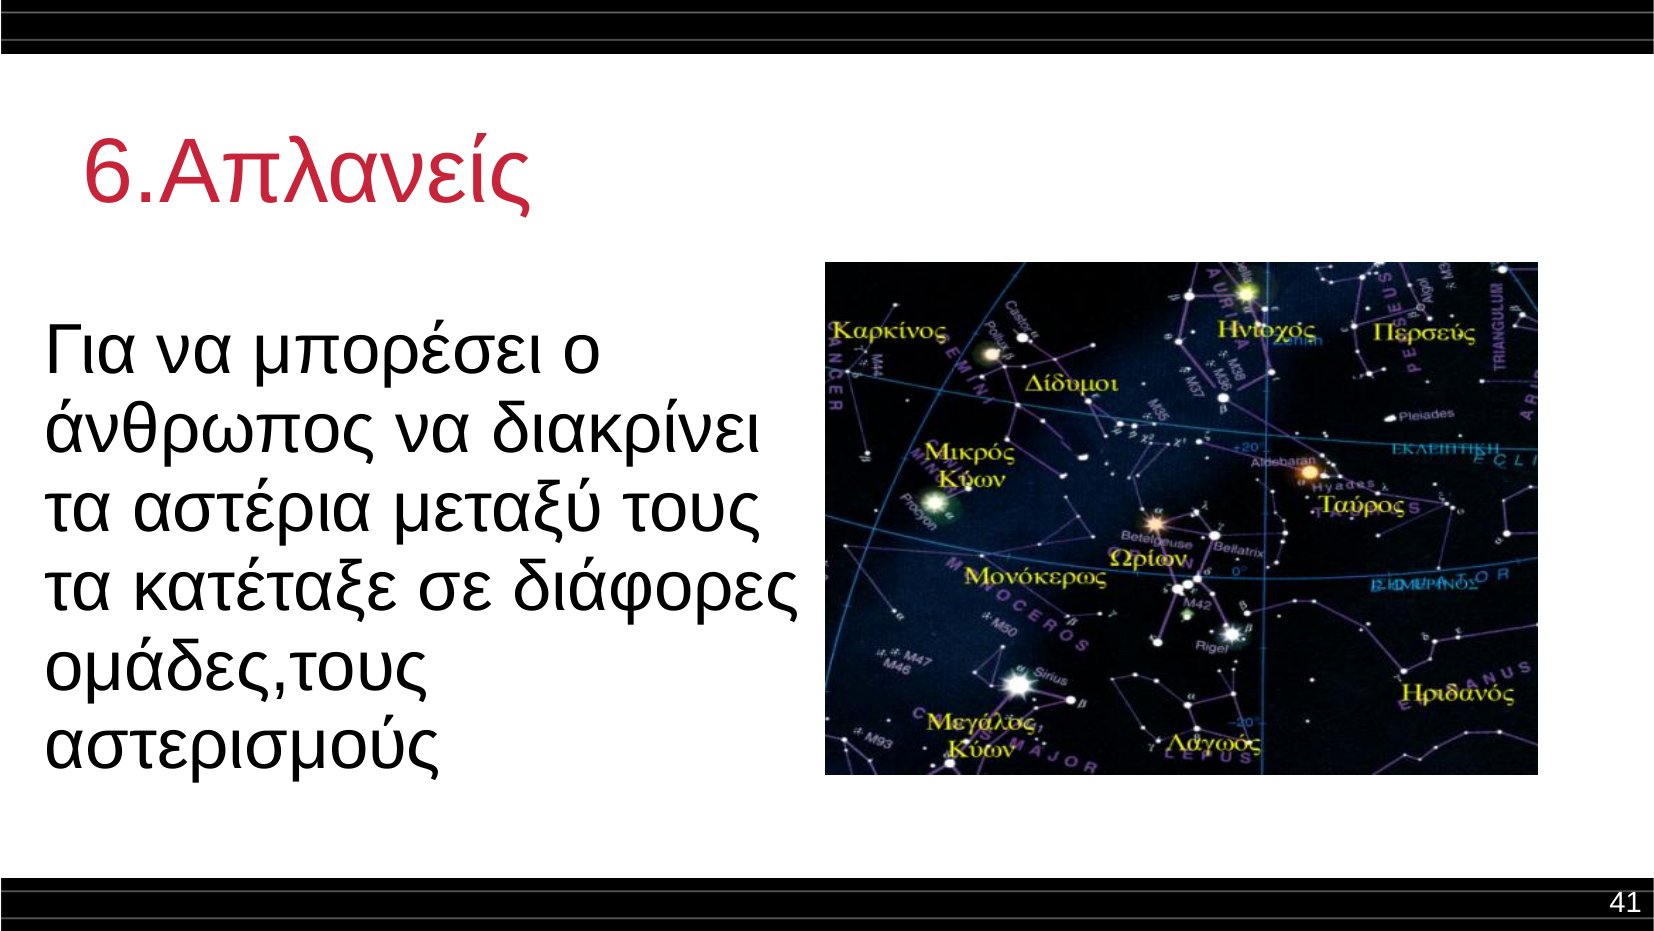

# 6.Απλανείς
Για να μπορέσει ο άνθρωπος να διακρίνει τα αστέρια μεταξύ τους τα κατέταξε σε διάφορες ομάδες,τους αστερισμούς